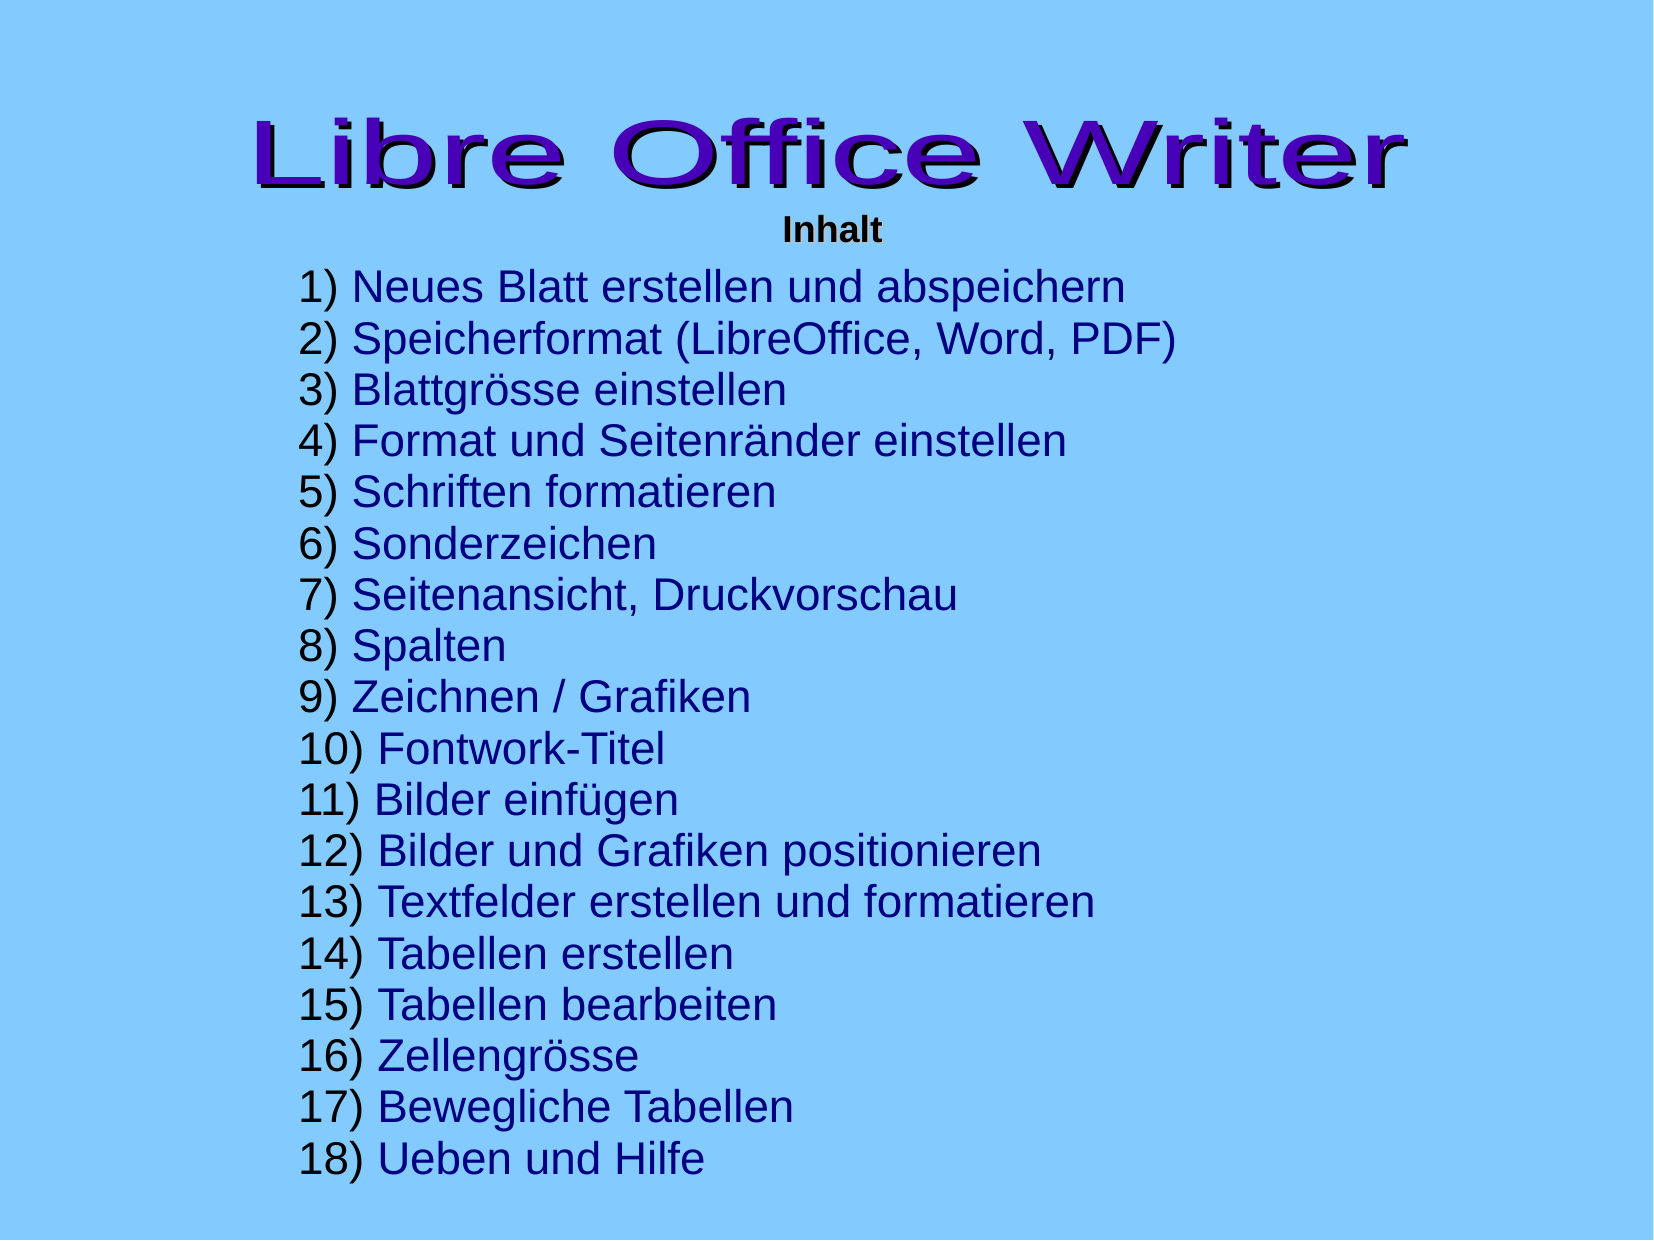

# Libre Office Writer
Inhalt
1) Neues Blatt erstellen und abspeichern
2) Speicherformat (LibreOffice, Word, PDF)
3) Blattgrösse einstellen
4) Format und Seitenränder einstellen
5) Schriften formatieren
6) Sonderzeichen
7) Seitenansicht, Druckvorschau
8) Spalten
9) Zeichnen / Grafiken
10) Fontwork-Titel
11) Bilder einfügen
12) Bilder und Grafiken positionieren
13) Textfelder erstellen und formatieren
14) Tabellen erstellen
15) Tabellen bearbeiten
16) Zellengrösse
17) Bewegliche Tabellen
18) Ueben und Hilfe